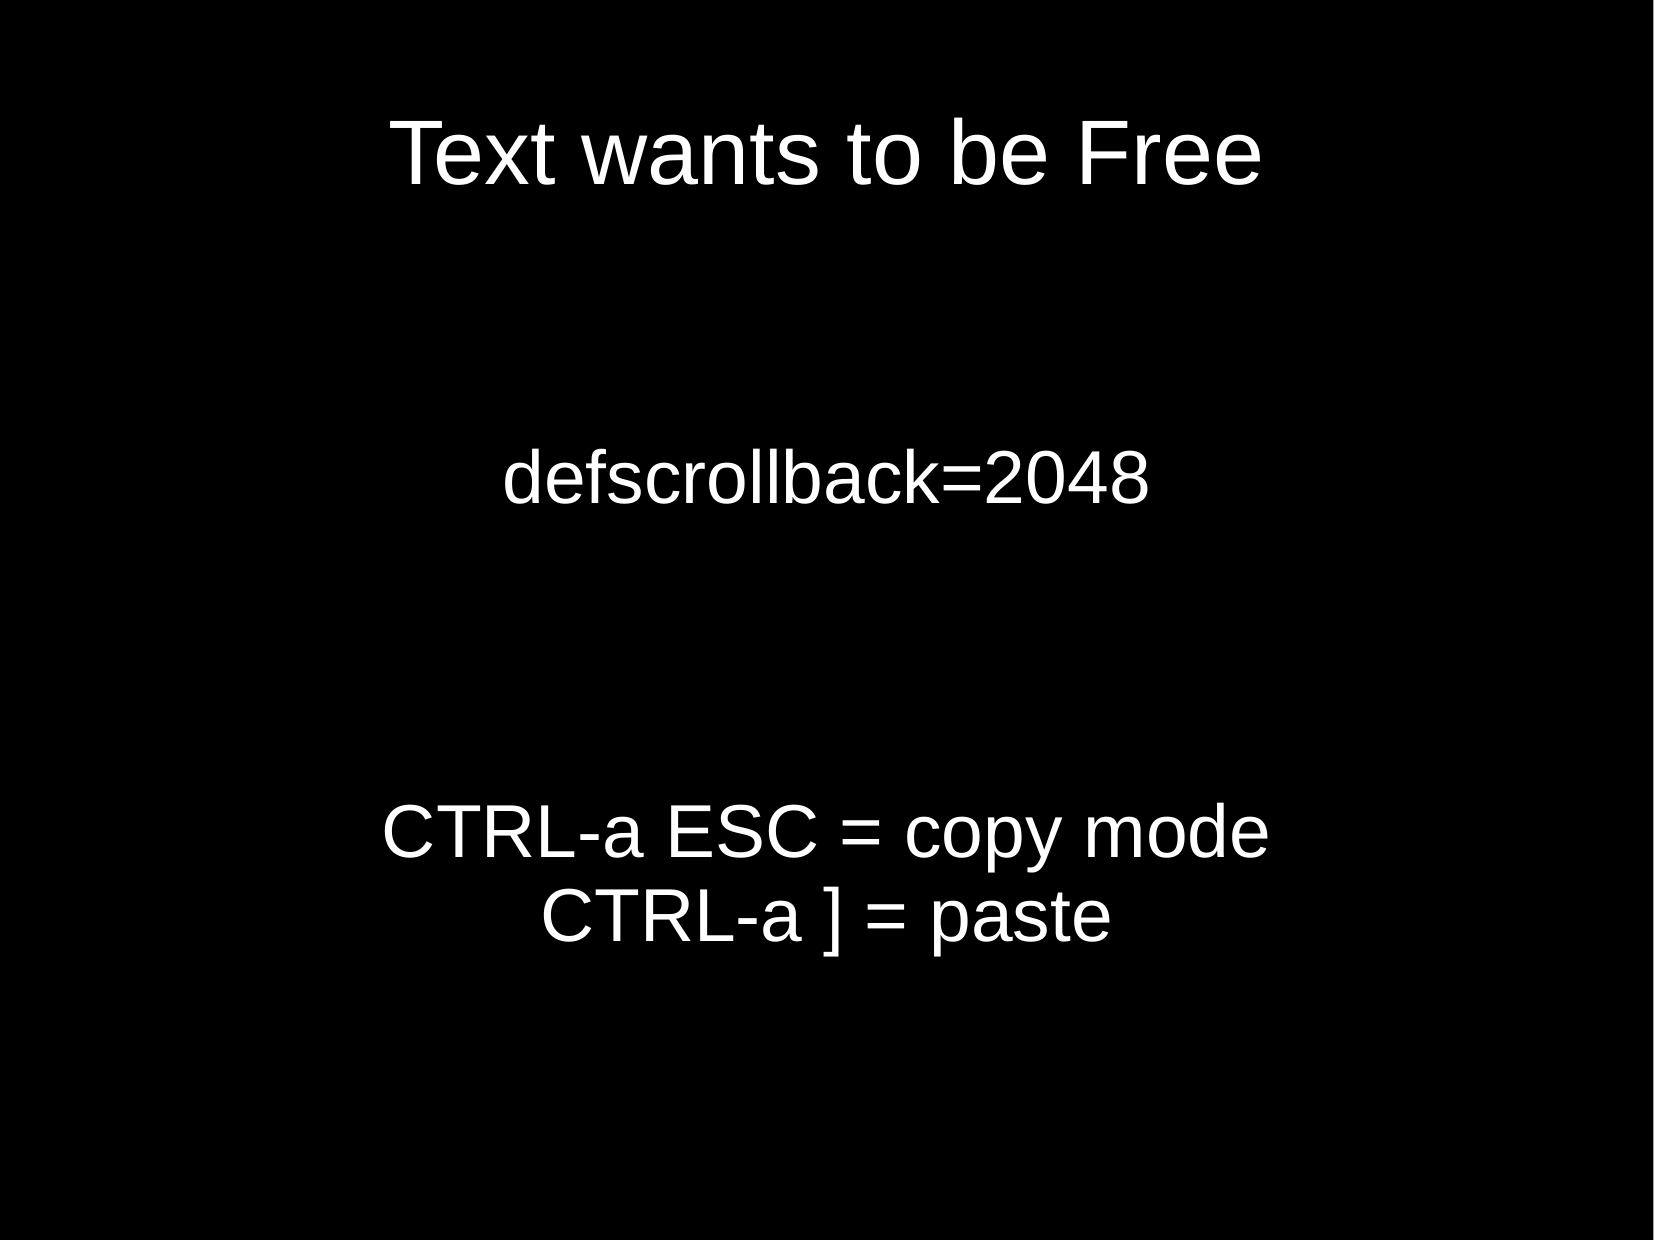

# Text wants to be Free
defscrollback=2048
CTRL-a ESC = copy mode
CTRL-a ] = paste